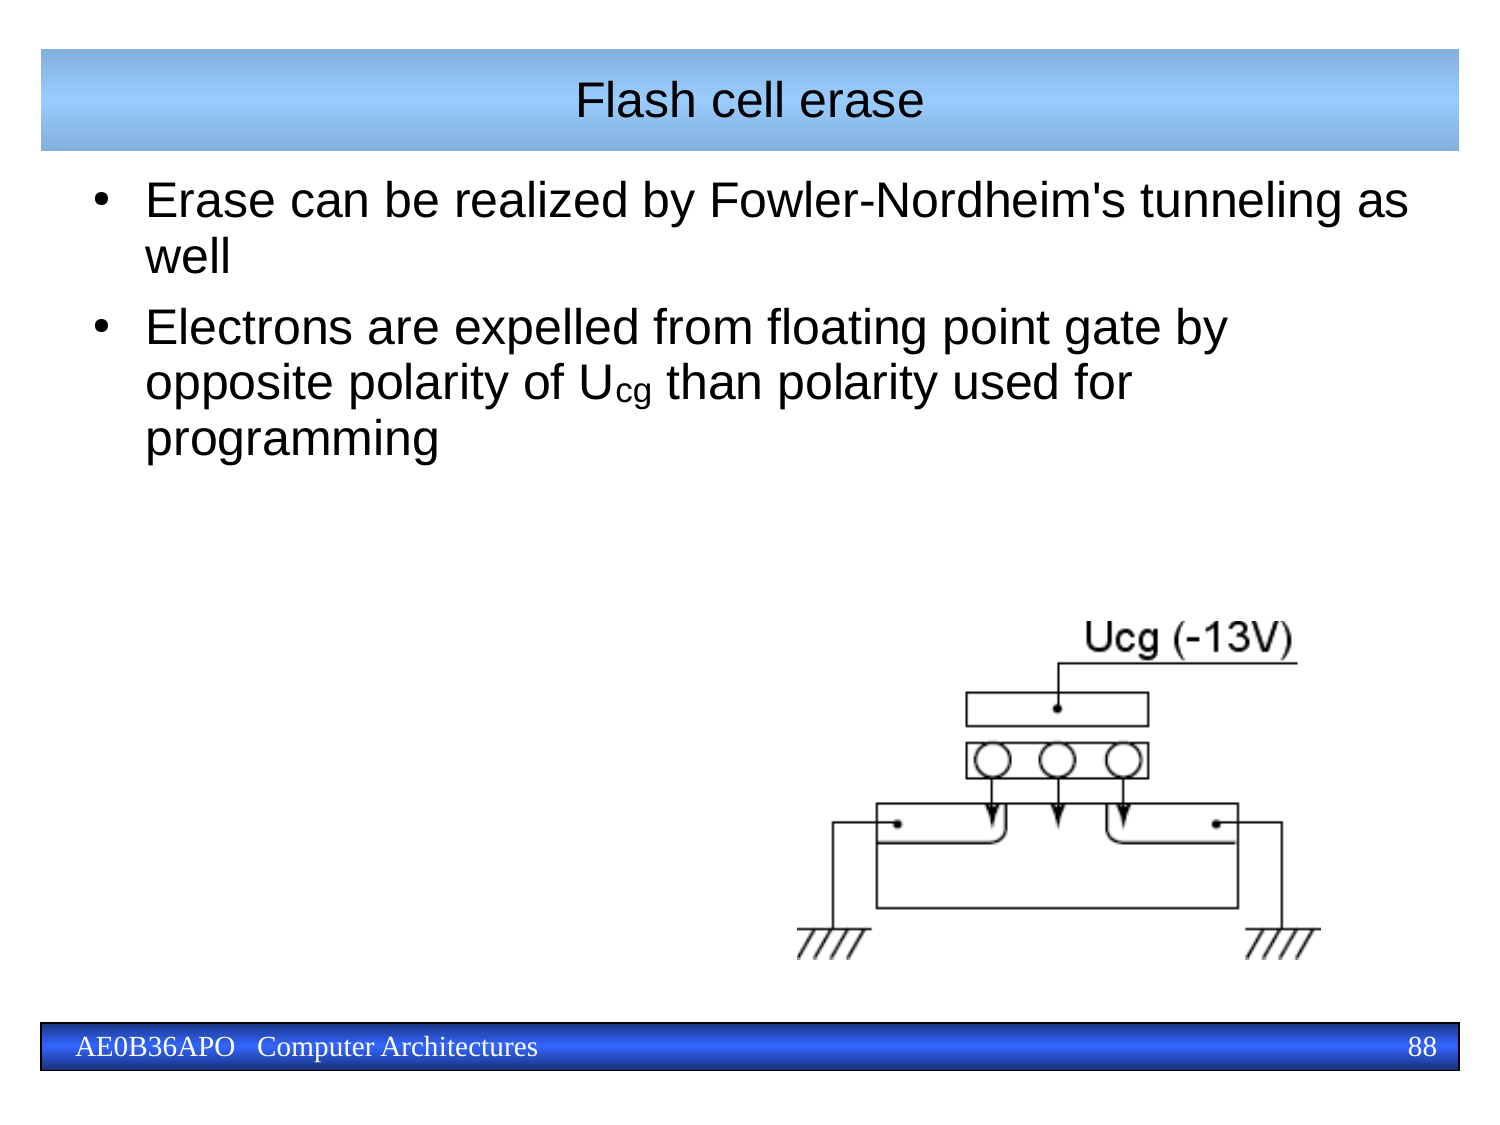

# Flash cell erase
Erase can be realized by Fowler-Nordheim's tunneling as well
Electrons are expelled from floating point gate by opposite polarity of Ucg than polarity used for programming
AE0B36APO Computer Architectures
88